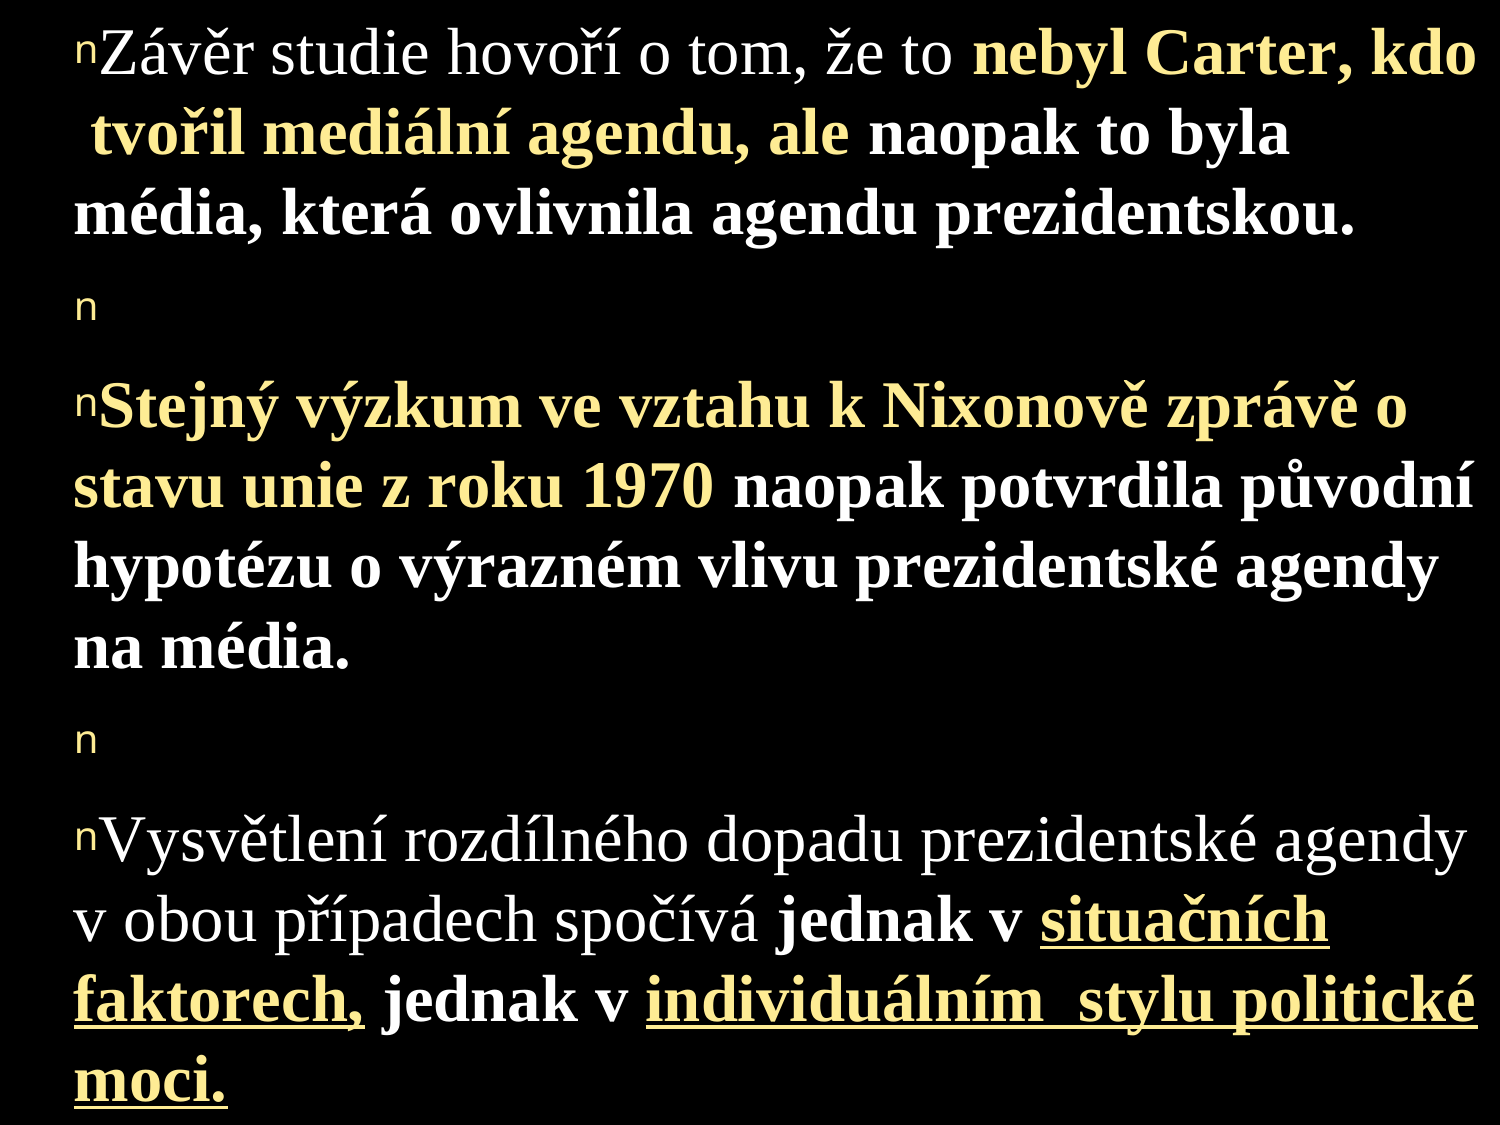

# Závěr studie hovoří o tom, že to nebyl Carter, kdo tvořil mediální agendu, ale naopak to byla média, která ovlivnila agendu prezidentskou.
Stejný výzkum ve vztahu k Nixonově zprávě o stavu unie z roku 1970 naopak potvrdila původní hypotézu o výrazném vlivu prezidentské agendy na média.
Vysvětlení rozdílného dopadu prezidentské agendy v obou případech spočívá jednak v situačních faktorech, jednak v individuálním stylu politické moci.